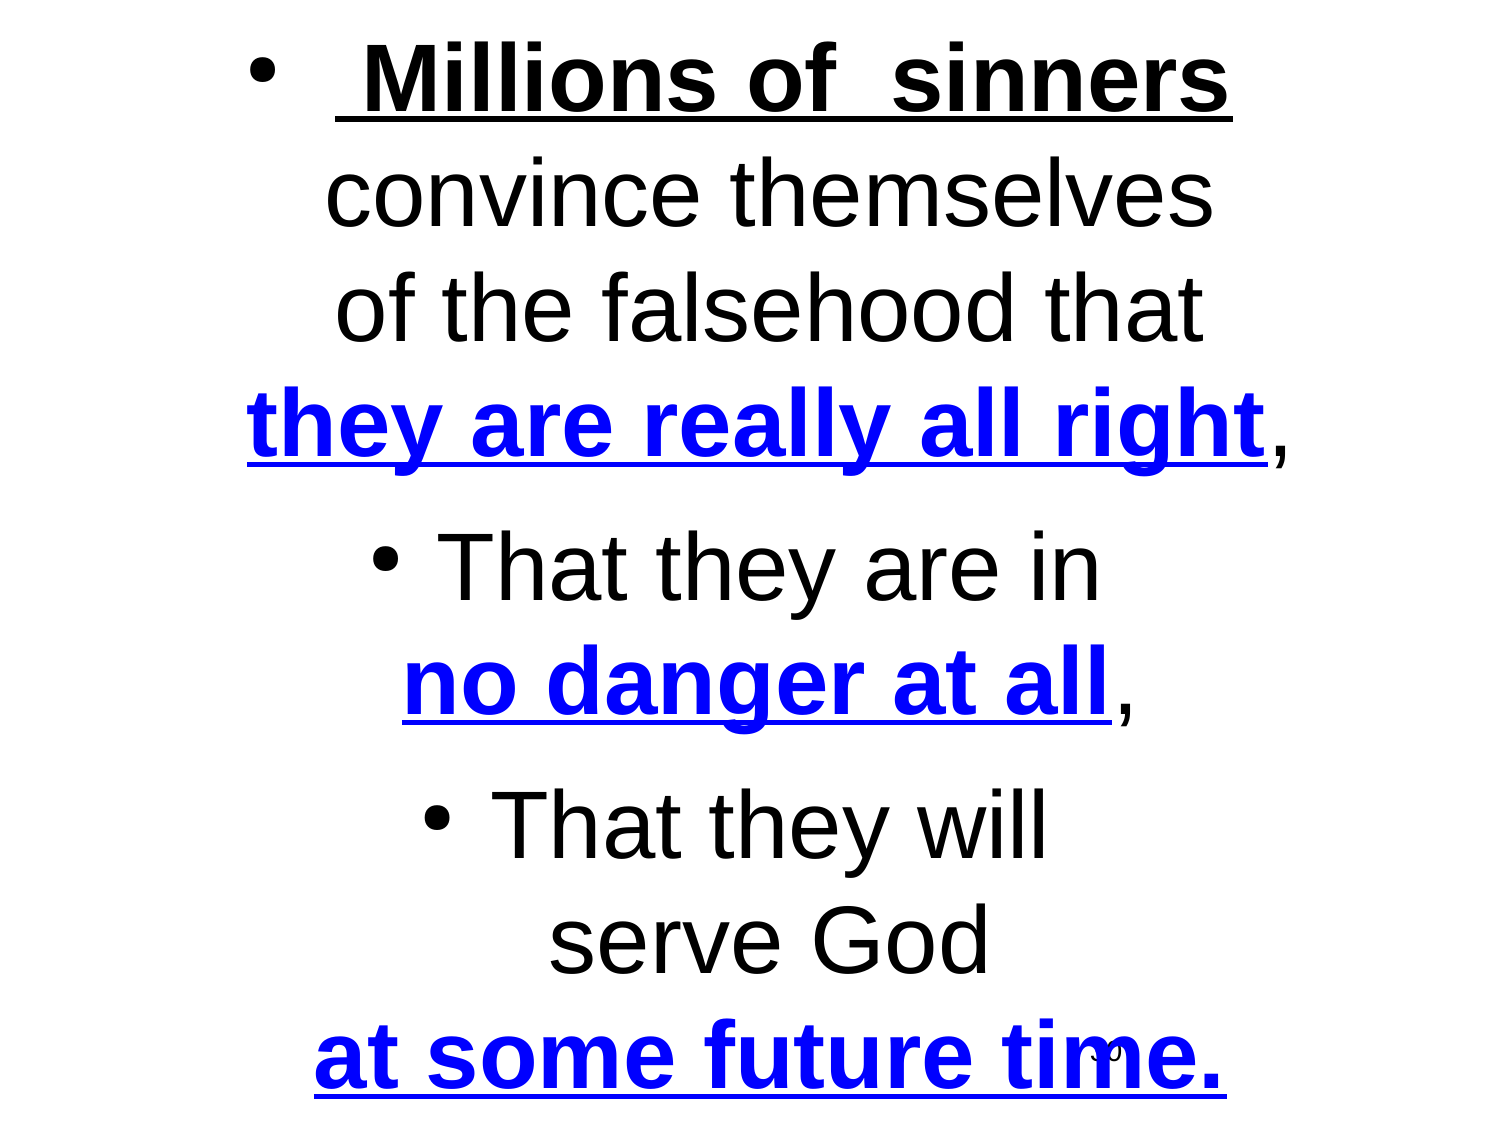

# Millions of sinners convince themselves of the falsehood that they are really all right,
That they are in
no danger at all,
That they will
serve God
at some future time.
30